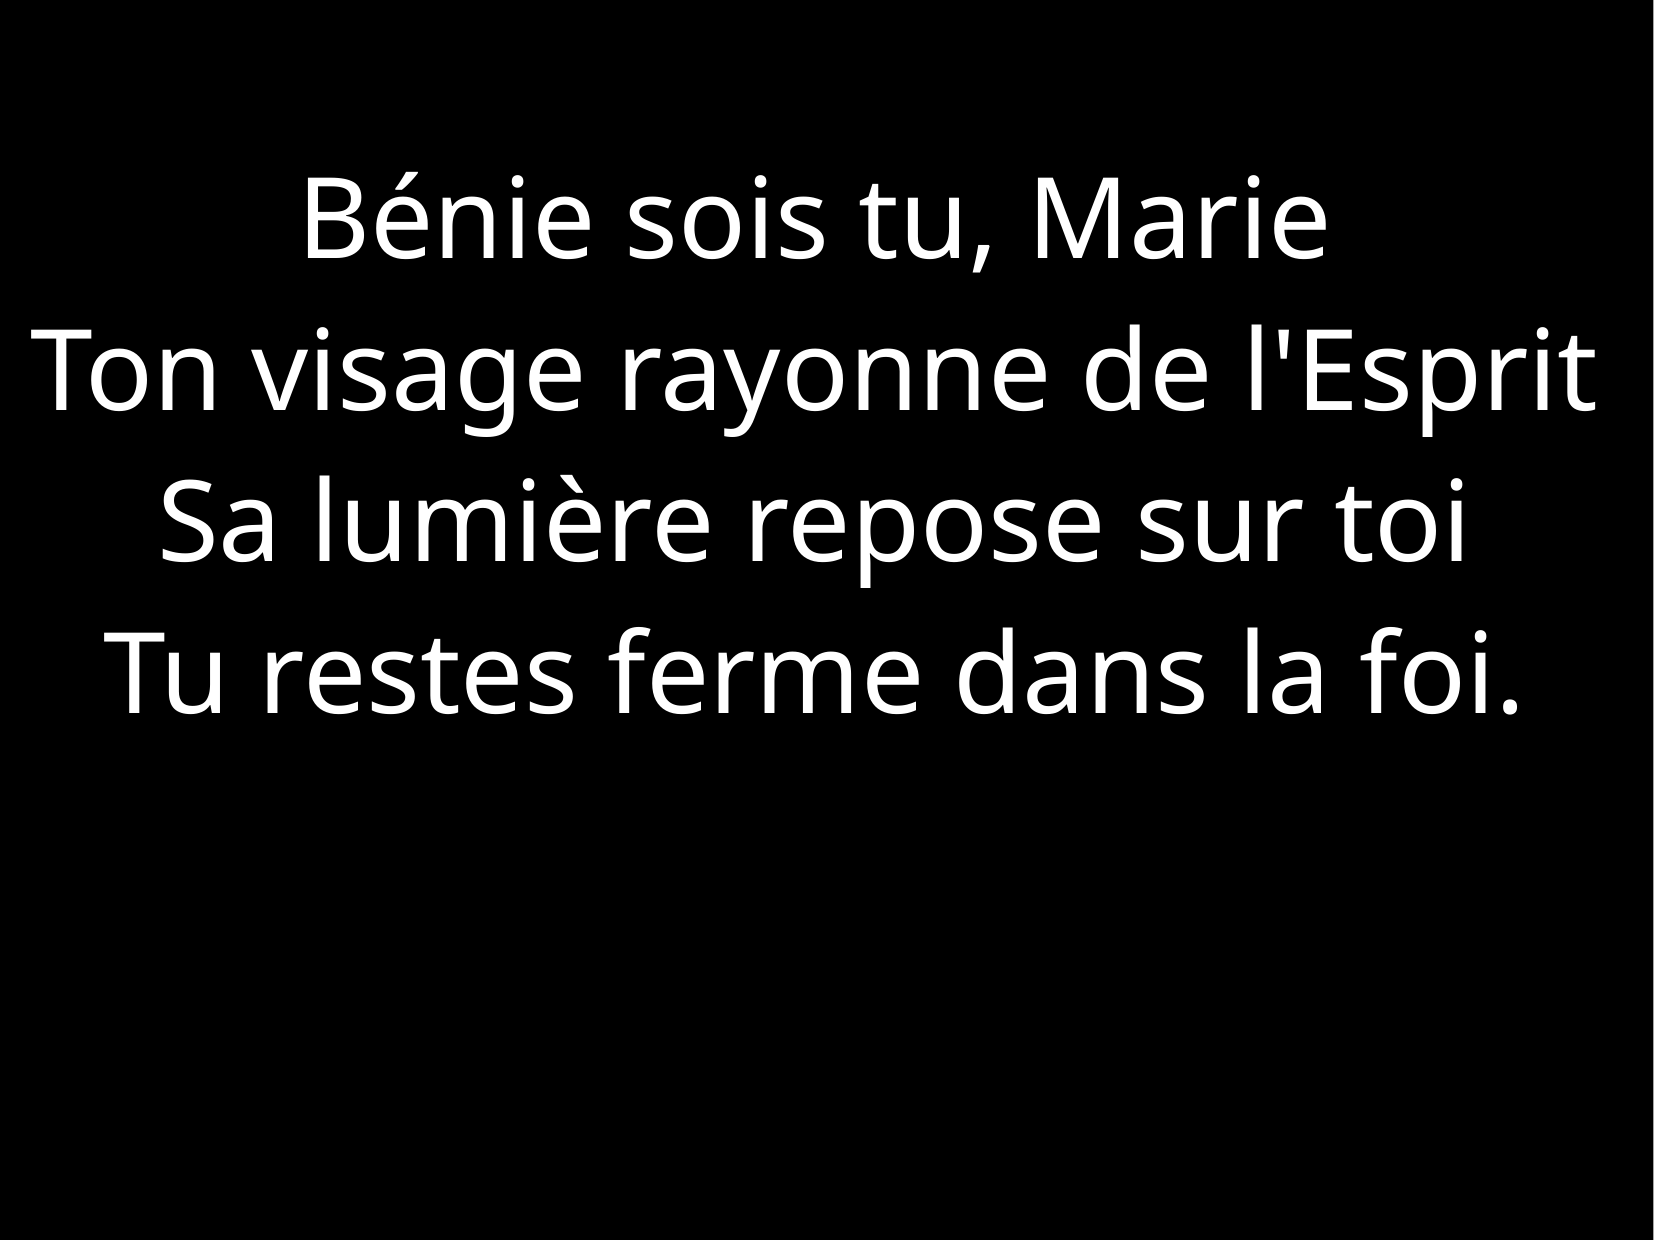

# Bénie sois tu, Marie
Ton visage rayonne de l'Esprit
Sa lumière repose sur toi
Tu restes ferme dans la foi.